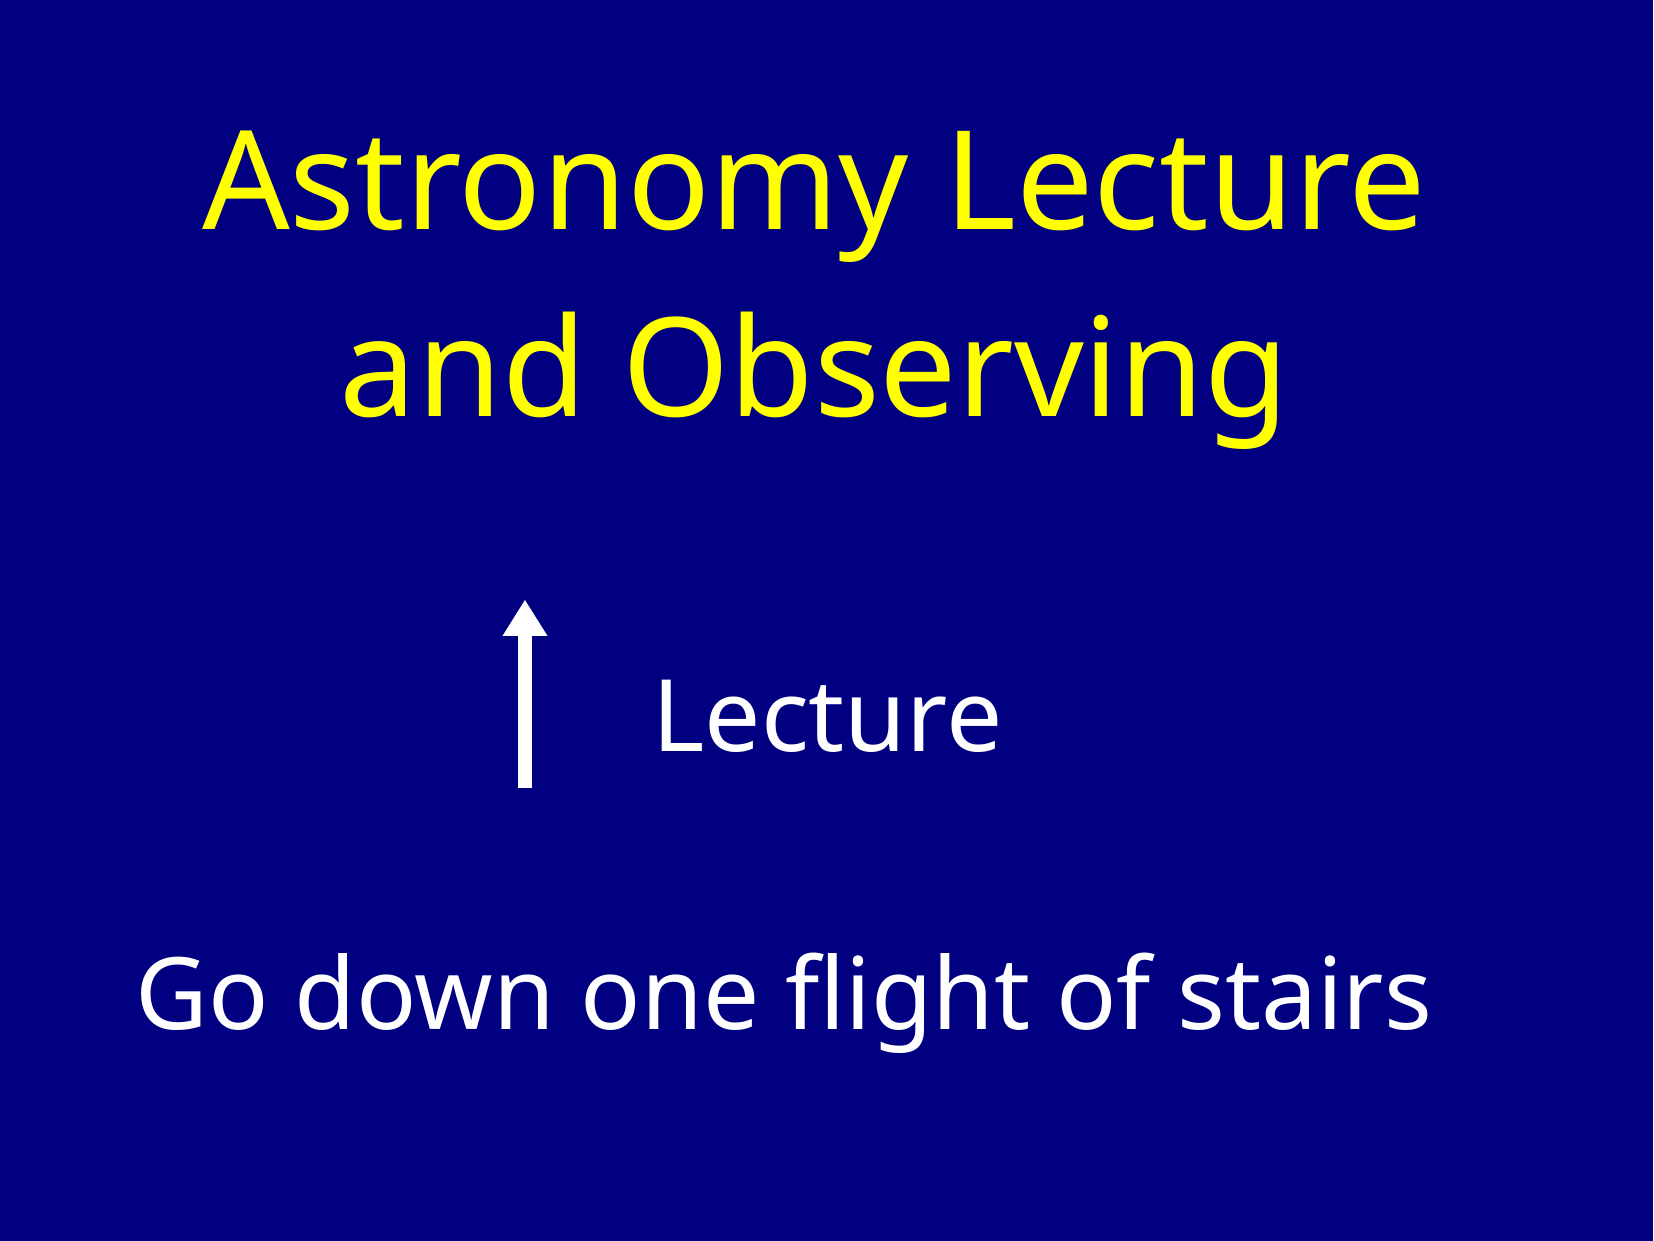

Astronomy Lecture and Observing
Lecture
Go down one flight of stairs